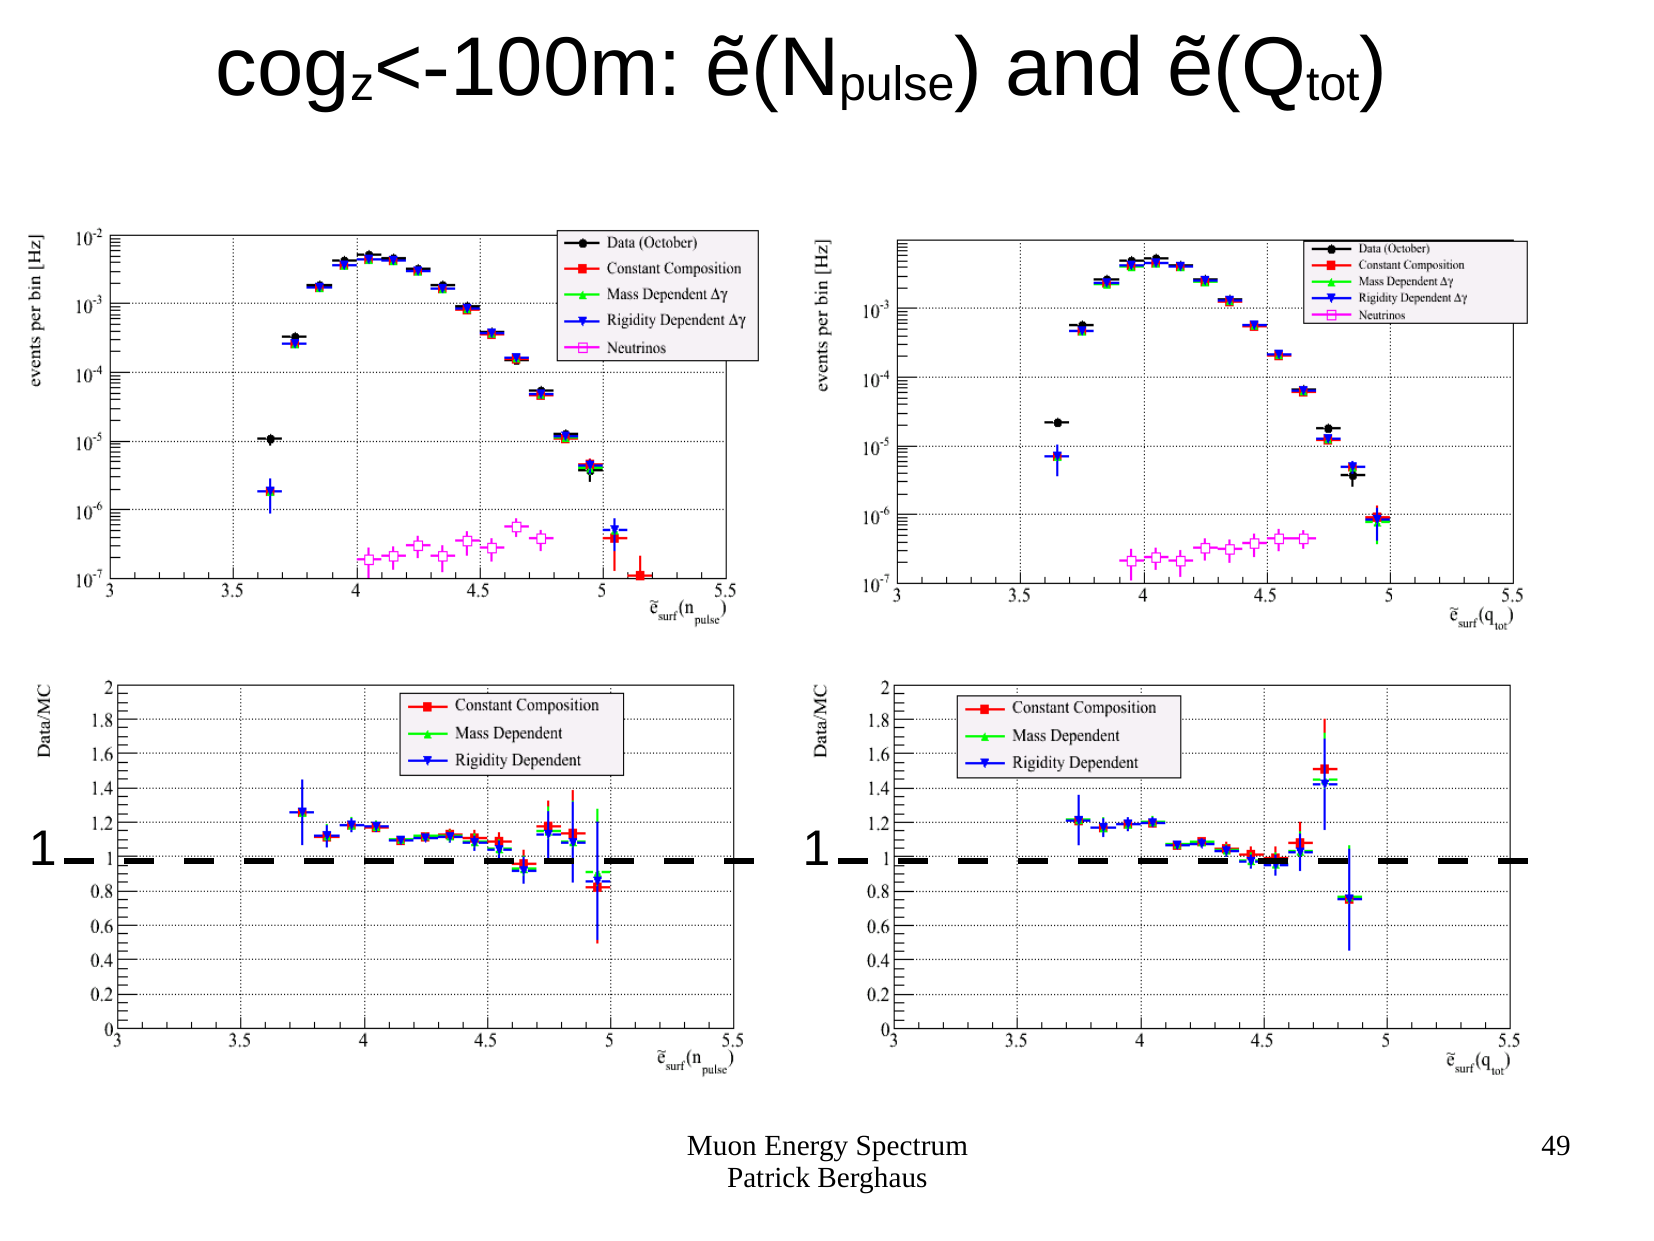

cogz<-100m: ẽ(Npulse) and ẽ(Qtot)
1
1
49